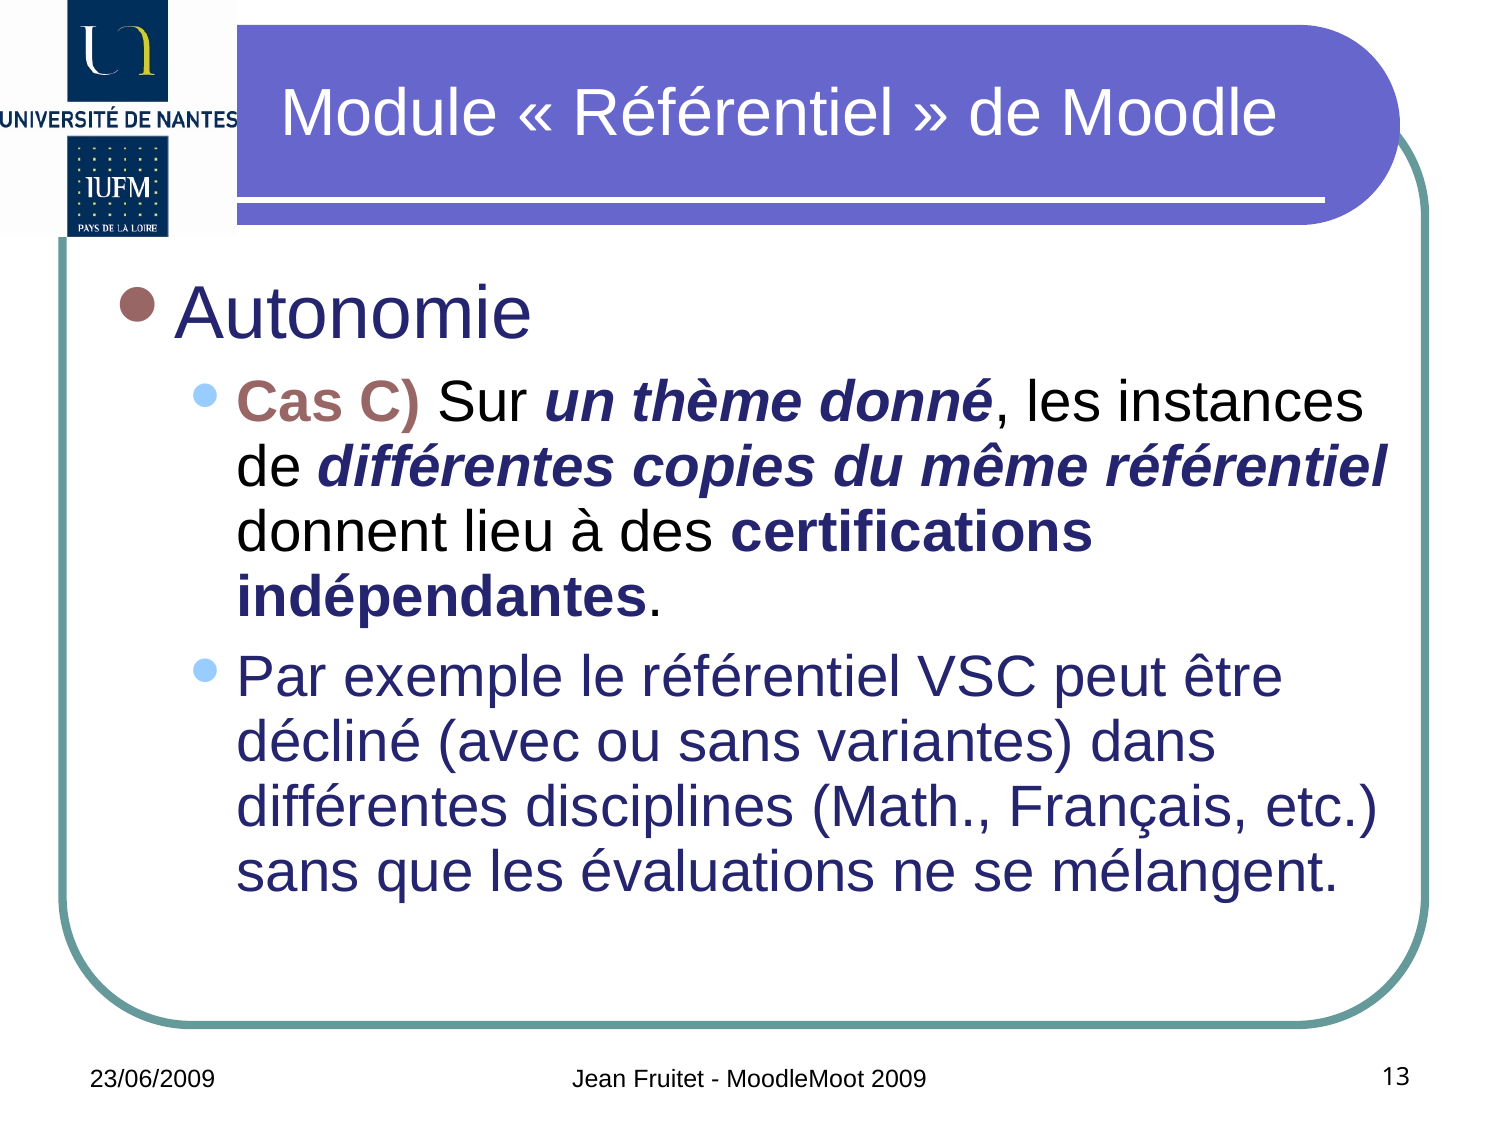

# Module « Référentiel » de Moodle
Autonomie
Cas C) Sur un thème donné, les instances de différentes copies du même référentiel donnent lieu à des certifications indépendantes.
Par exemple le référentiel VSC peut être décliné (avec ou sans variantes) dans différentes disciplines (Math., Français, etc.) sans que les évaluations ne se mélangent.
23/06/2009
Jean Fruitet - MoodleMoot 2009
13